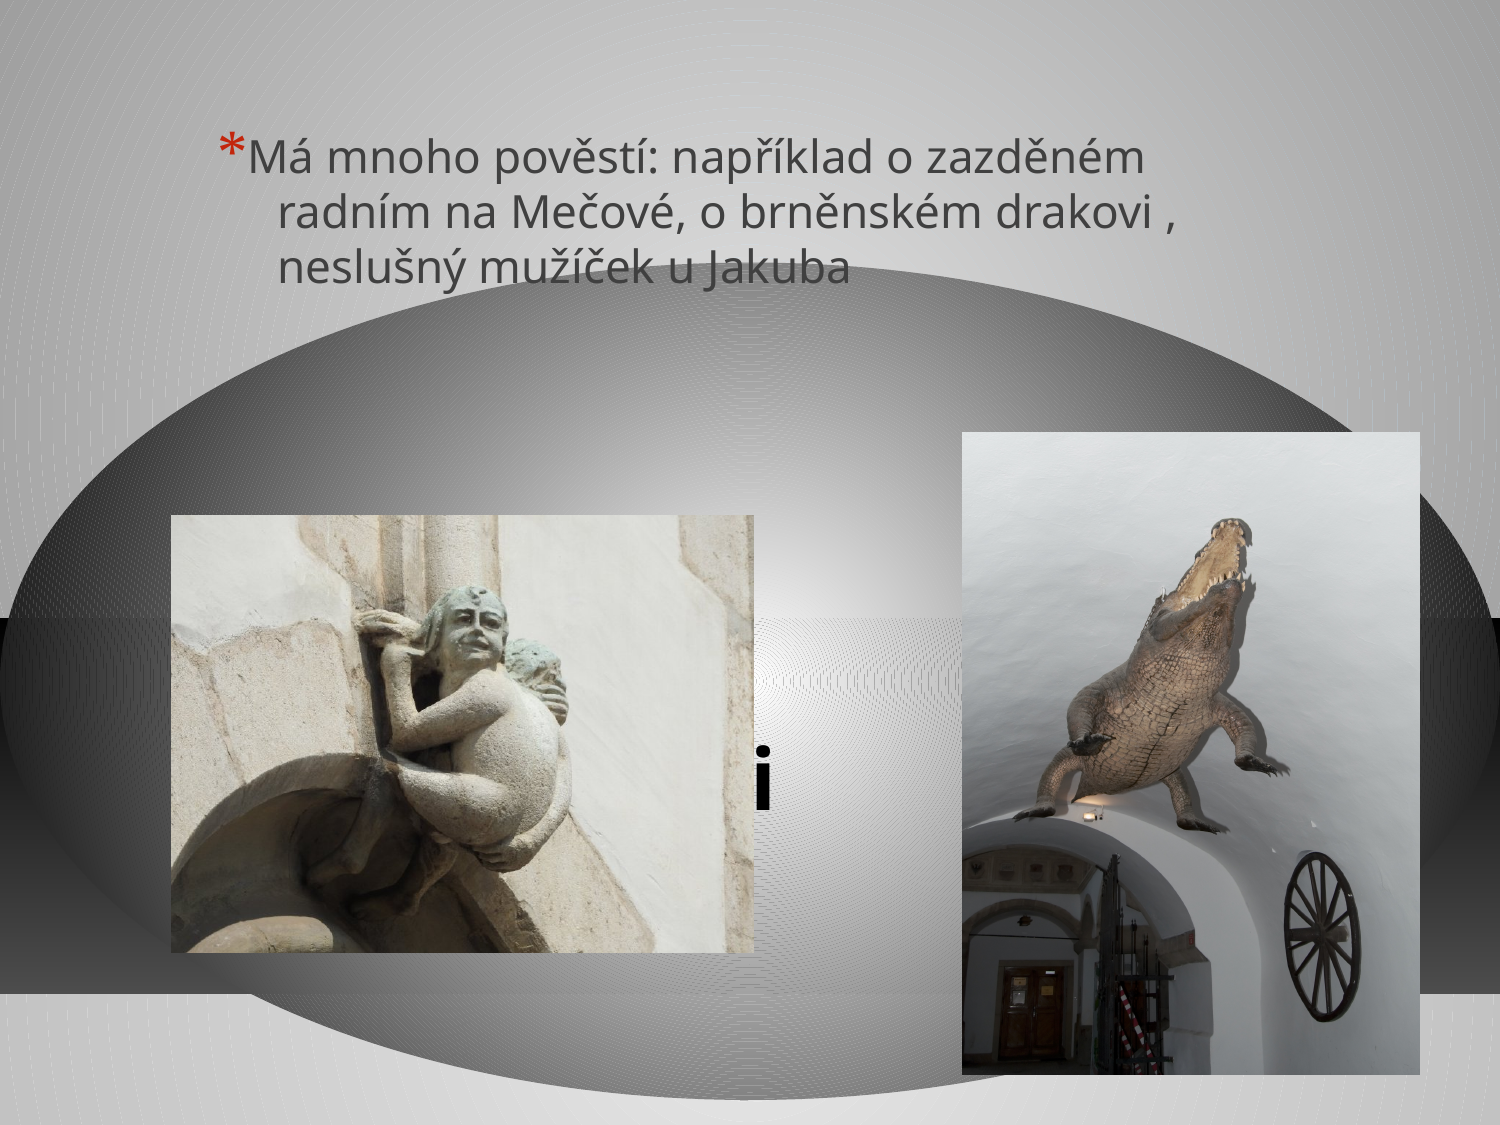

Má mnoho pověstí: například o zazděném radním na Mečové, o brněnském drakovi , neslušný mužíček u Jakuba
# Pověsti